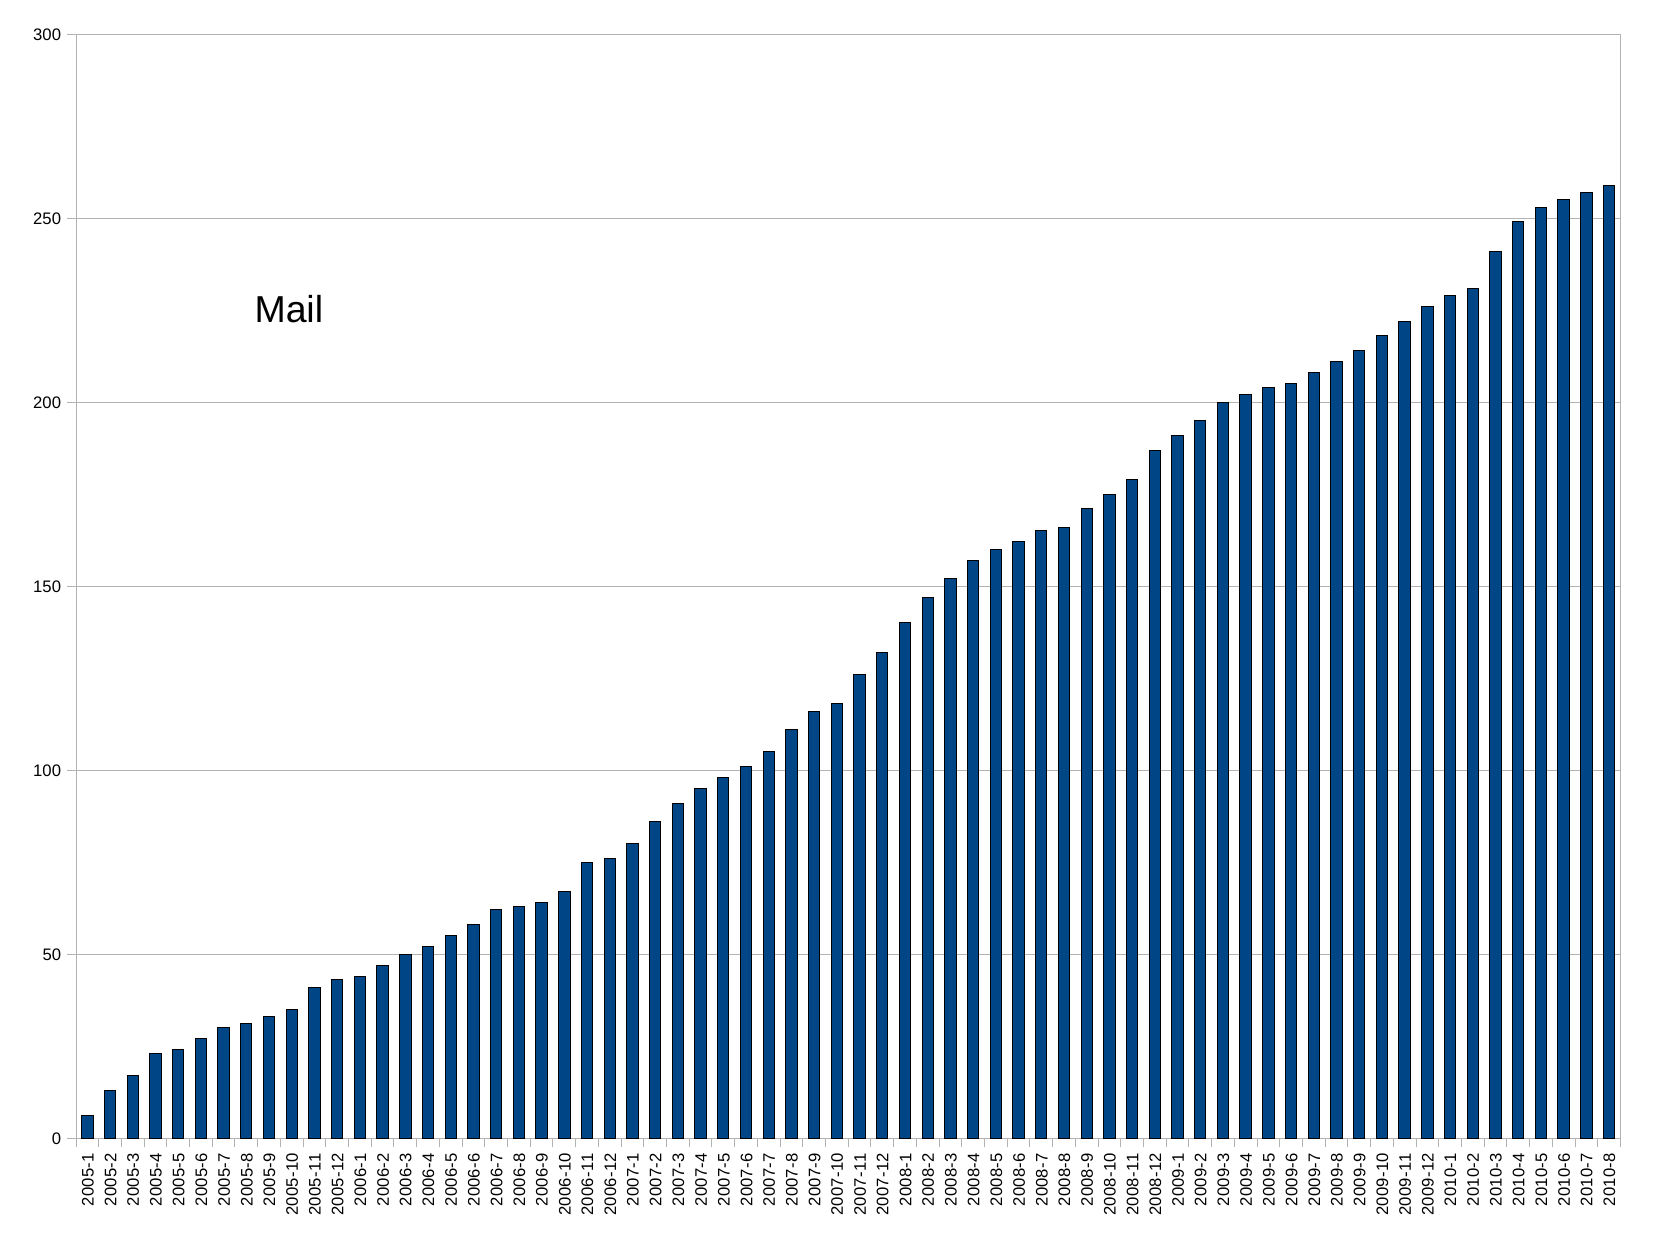

### Chart
| Category | cumul |
|---|---|
| 2005-1 | 6.0 |
| 2005-2 | 13.0 |
| 2005-3 | 17.0 |
| 2005-4 | 23.0 |
| 2005-5 | 24.0 |
| 2005-6 | 27.0 |
| 2005-7 | 30.0 |
| 2005-8 | 31.0 |
| 2005-9 | 33.0 |
| 2005-10 | 35.0 |
| 2005-11 | 41.0 |
| 2005-12 | 43.0 |
| 2006-1 | 44.0 |
| 2006-2 | 47.0 |
| 2006-3 | 50.0 |
| 2006-4 | 52.0 |
| 2006-5 | 55.0 |
| 2006-6 | 58.0 |
| 2006-7 | 62.0 |
| 2006-8 | 63.0 |
| 2006-9 | 64.0 |
| 2006-10 | 67.0 |
| 2006-11 | 75.0 |
| 2006-12 | 76.0 |
| 2007-1 | 80.0 |
| 2007-2 | 86.0 |
| 2007-3 | 91.0 |
| 2007-4 | 95.0 |
| 2007-5 | 98.0 |
| 2007-6 | 101.0 |
| 2007-7 | 105.0 |
| 2007-8 | 111.0 |
| 2007-9 | 116.0 |
| 2007-10 | 118.0 |
| 2007-11 | 126.0 |
| 2007-12 | 132.0 |
| 2008-1 | 140.0 |
| 2008-2 | 147.0 |
| 2008-3 | 152.0 |
| 2008-4 | 157.0 |
| 2008-5 | 160.0 |
| 2008-6 | 162.0 |
| 2008-7 | 165.0 |
| 2008-8 | 166.0 |
| 2008-9 | 171.0 |
| 2008-10 | 175.0 |
| 2008-11 | 179.0 |
| 2008-12 | 187.0 |
| 2009-1 | 191.0 |
| 2009-2 | 195.0 |
| 2009-3 | 200.0 |
| 2009-4 | 202.0 |
| 2009-5 | 204.0 |
| 2009-6 | 205.0 |
| 2009-7 | 208.0 |
| 2009-8 | 211.0 |
| 2009-9 | 214.0 |
| 2009-10 | 218.0 |
| 2009-11 | 222.0 |
| 2009-12 | 226.0 |
| 2010-1 | 229.0 |
| 2010-2 | 231.0 |
| 2010-3 | 241.0 |
| 2010-4 | 249.0 |
| 2010-5 | 253.0 |
| 2010-6 | 255.0 |
| 2010-7 | 257.0 |
| 2010-8 | 259.0 |Mail